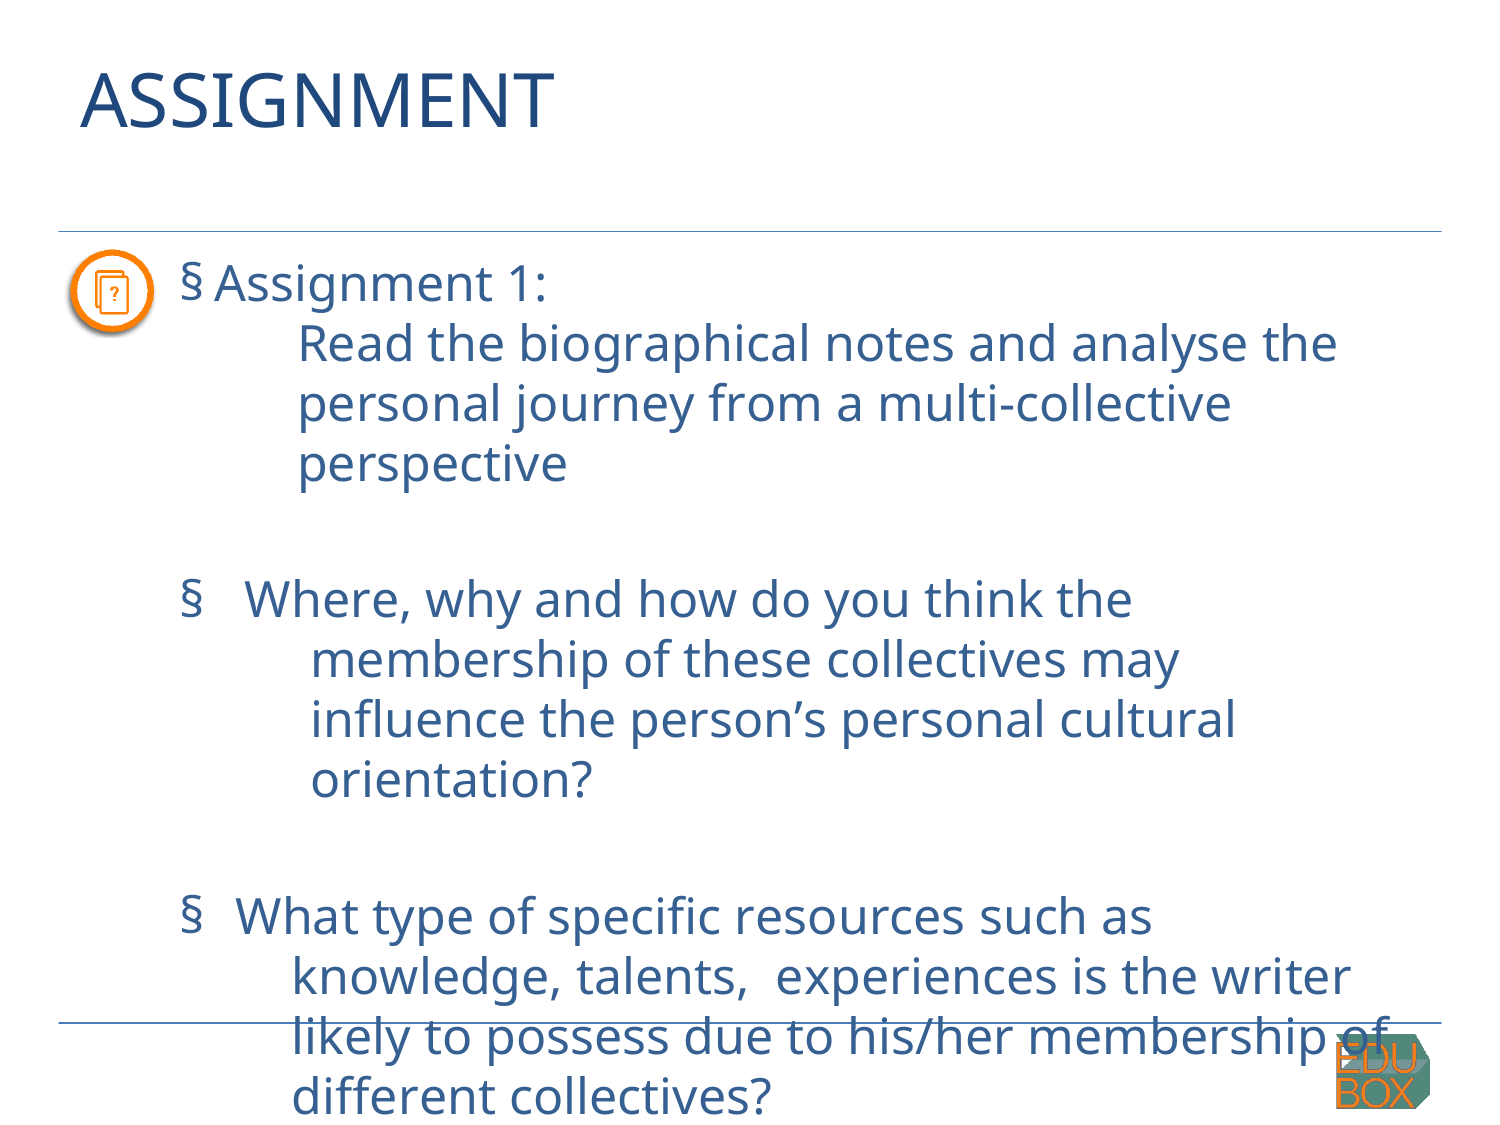

# ASSIGNMENT
Assignment 1:
Read the biographical notes and analyse the personal journey from a multi-collective perspective
Where, why and how do you think the membership of these collectives may influence the person’s personal cultural orientation?
What type of specific resources such as knowledge, talents, experiences is the writer likely to possess due to his/her membership of different collectives?